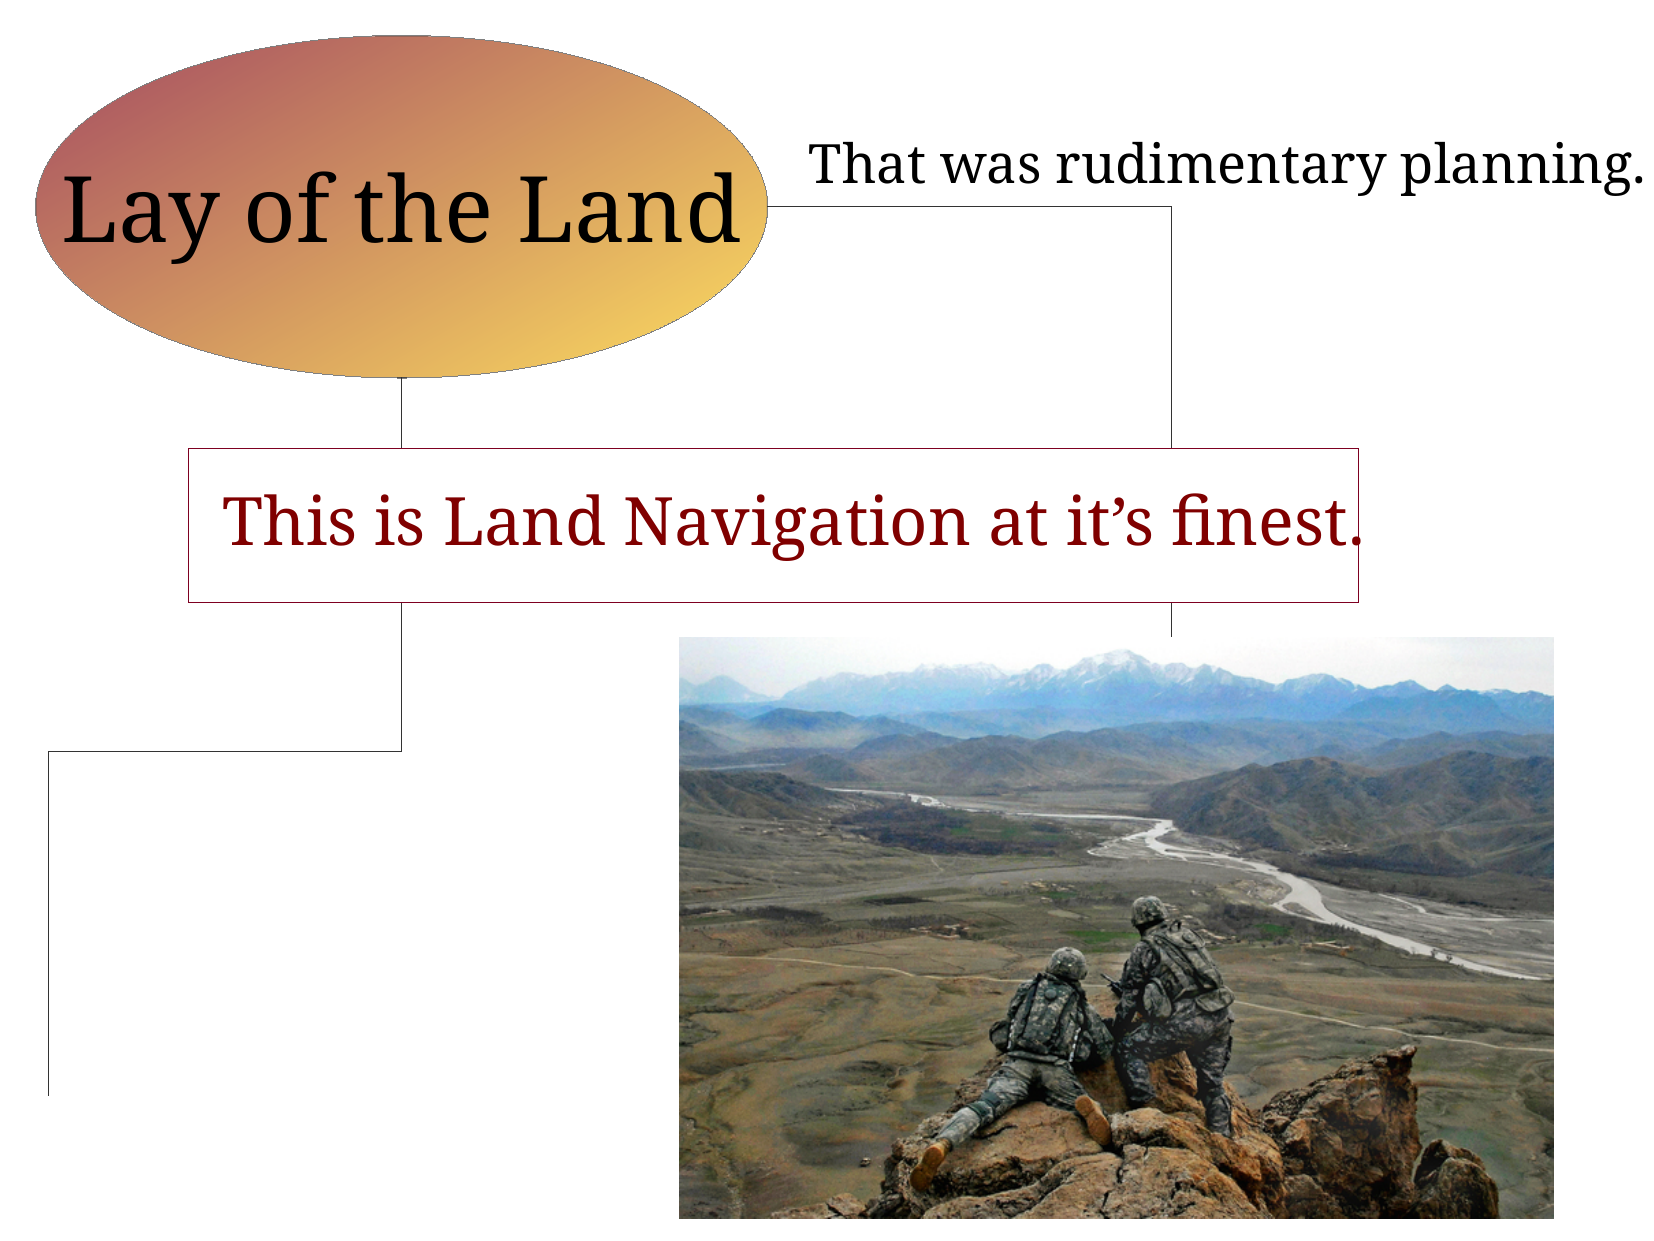

Lay of the Land
That was rudimentary planning.
This is Land Navigation at it’s finest.